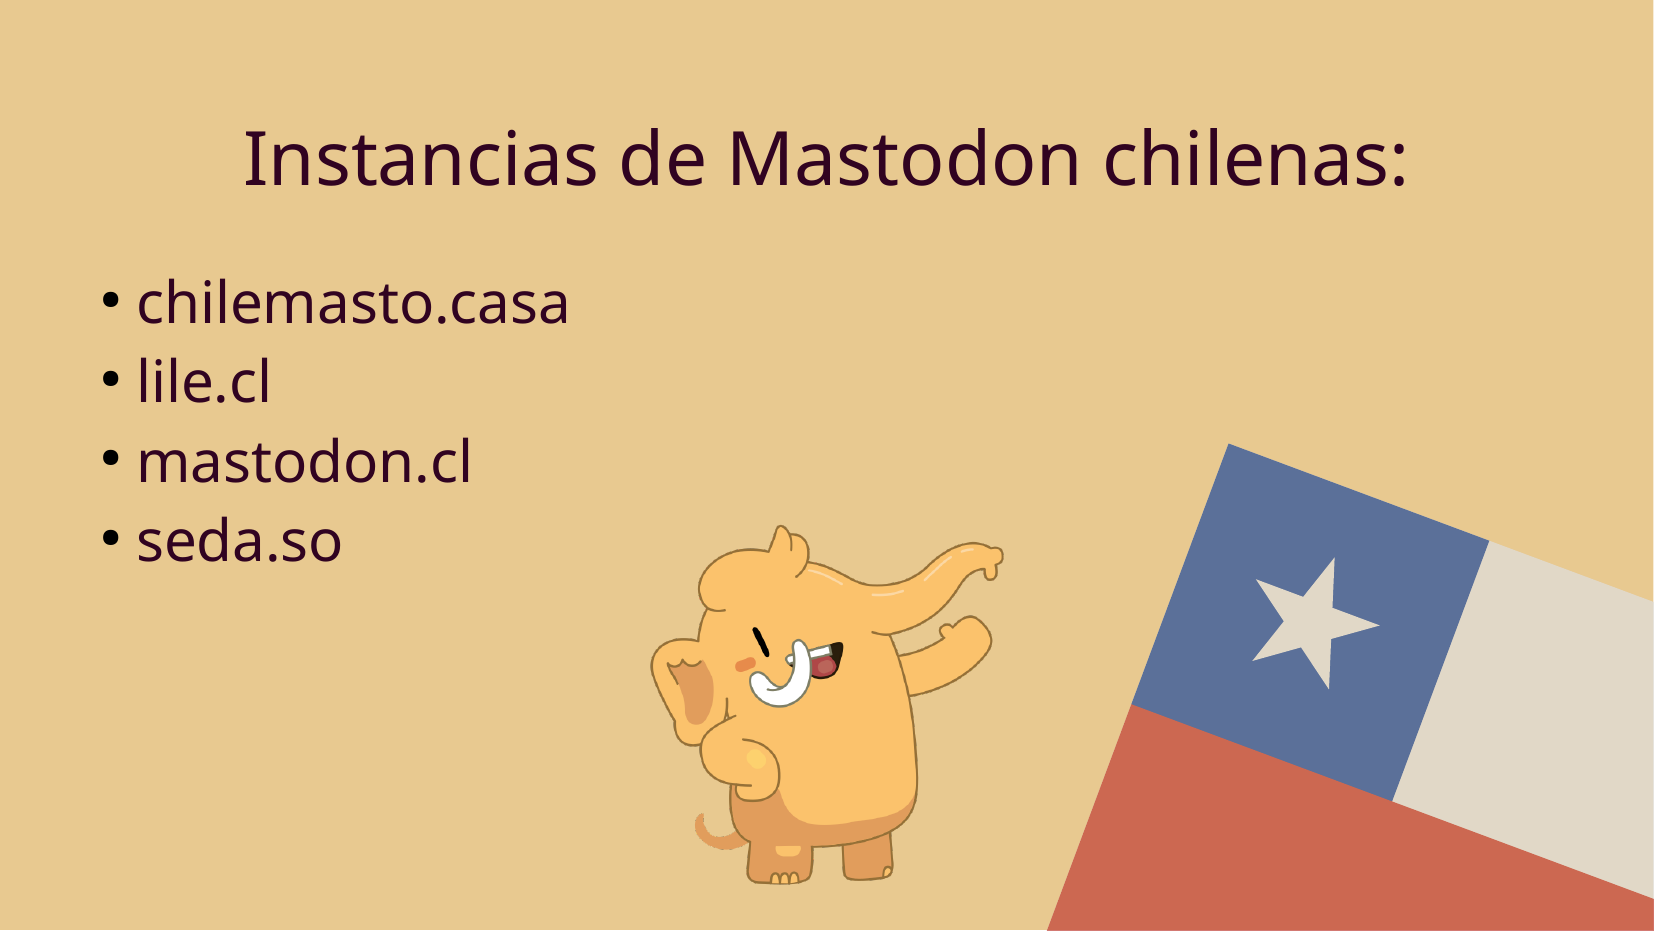

Instancias de Mastodon chilenas:
chilemasto.casa
lile.cl
mastodon.cl
seda.so